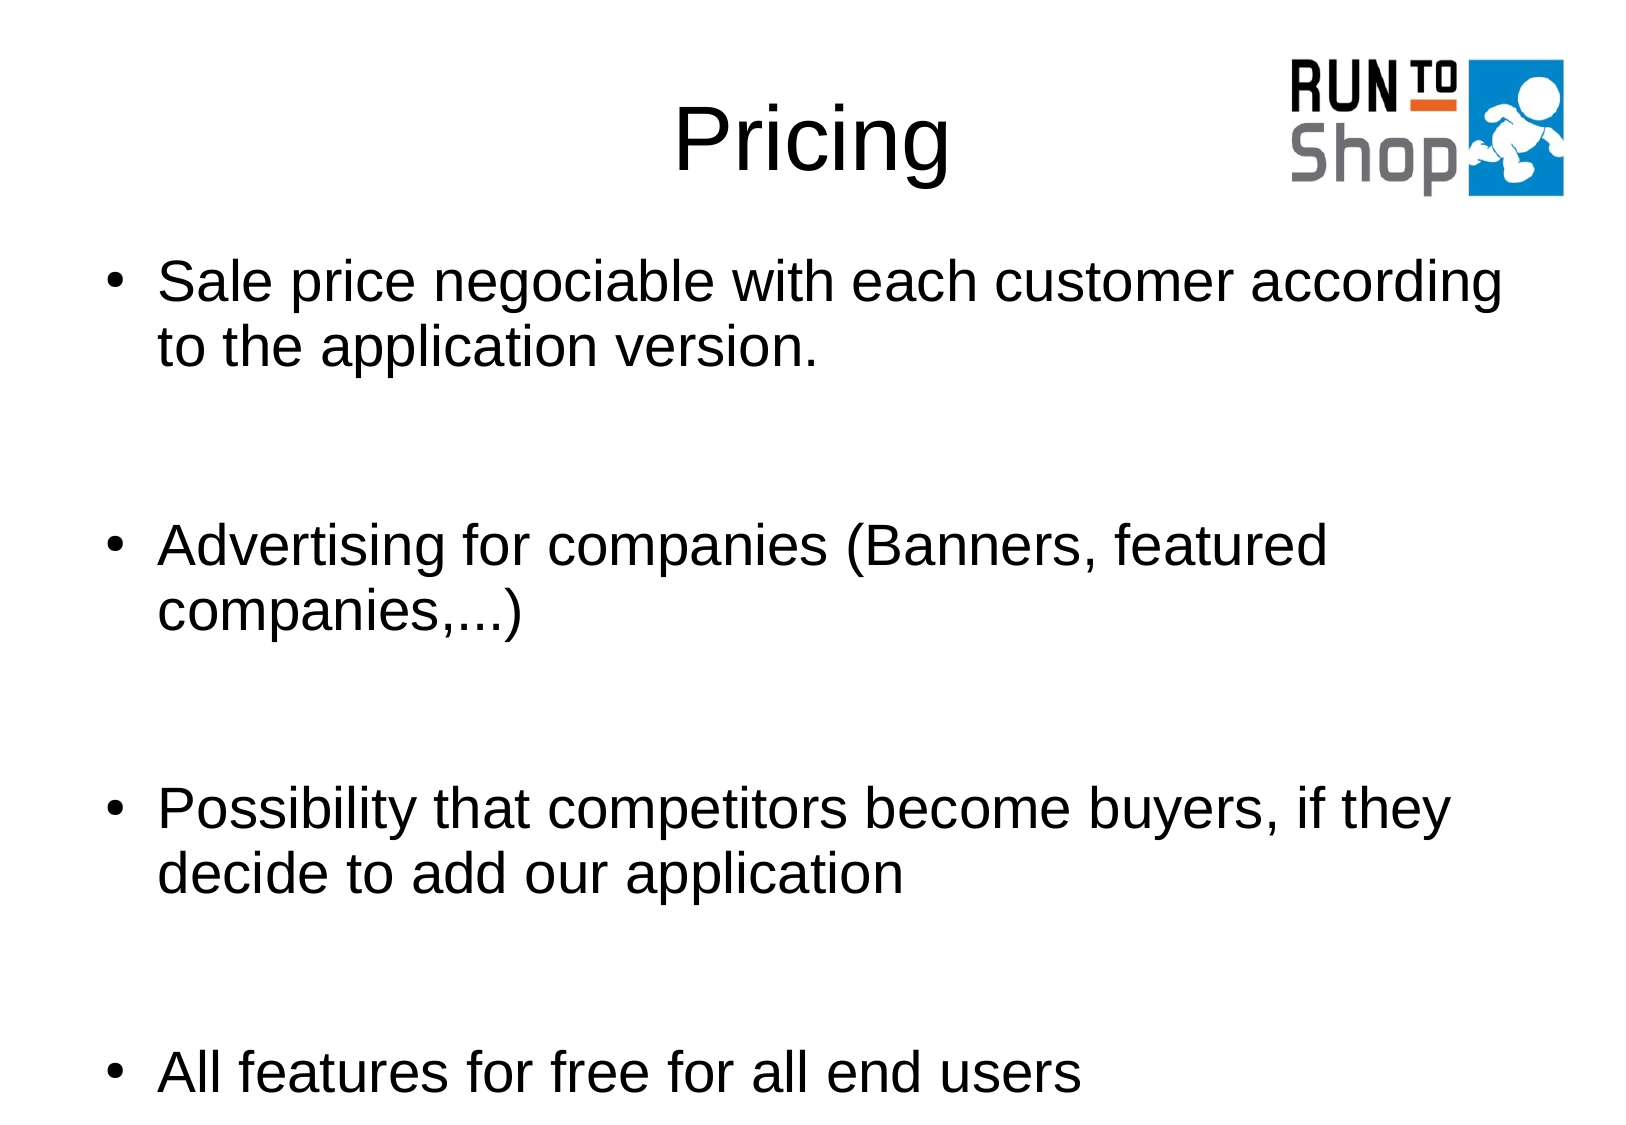

# Pricing
Sale price negociable with each customer according to the application version.
Advertising for companies (Banners, featured companies,...)
Possibility that competitors become buyers, if they decide to add our application
All features for free for all end users